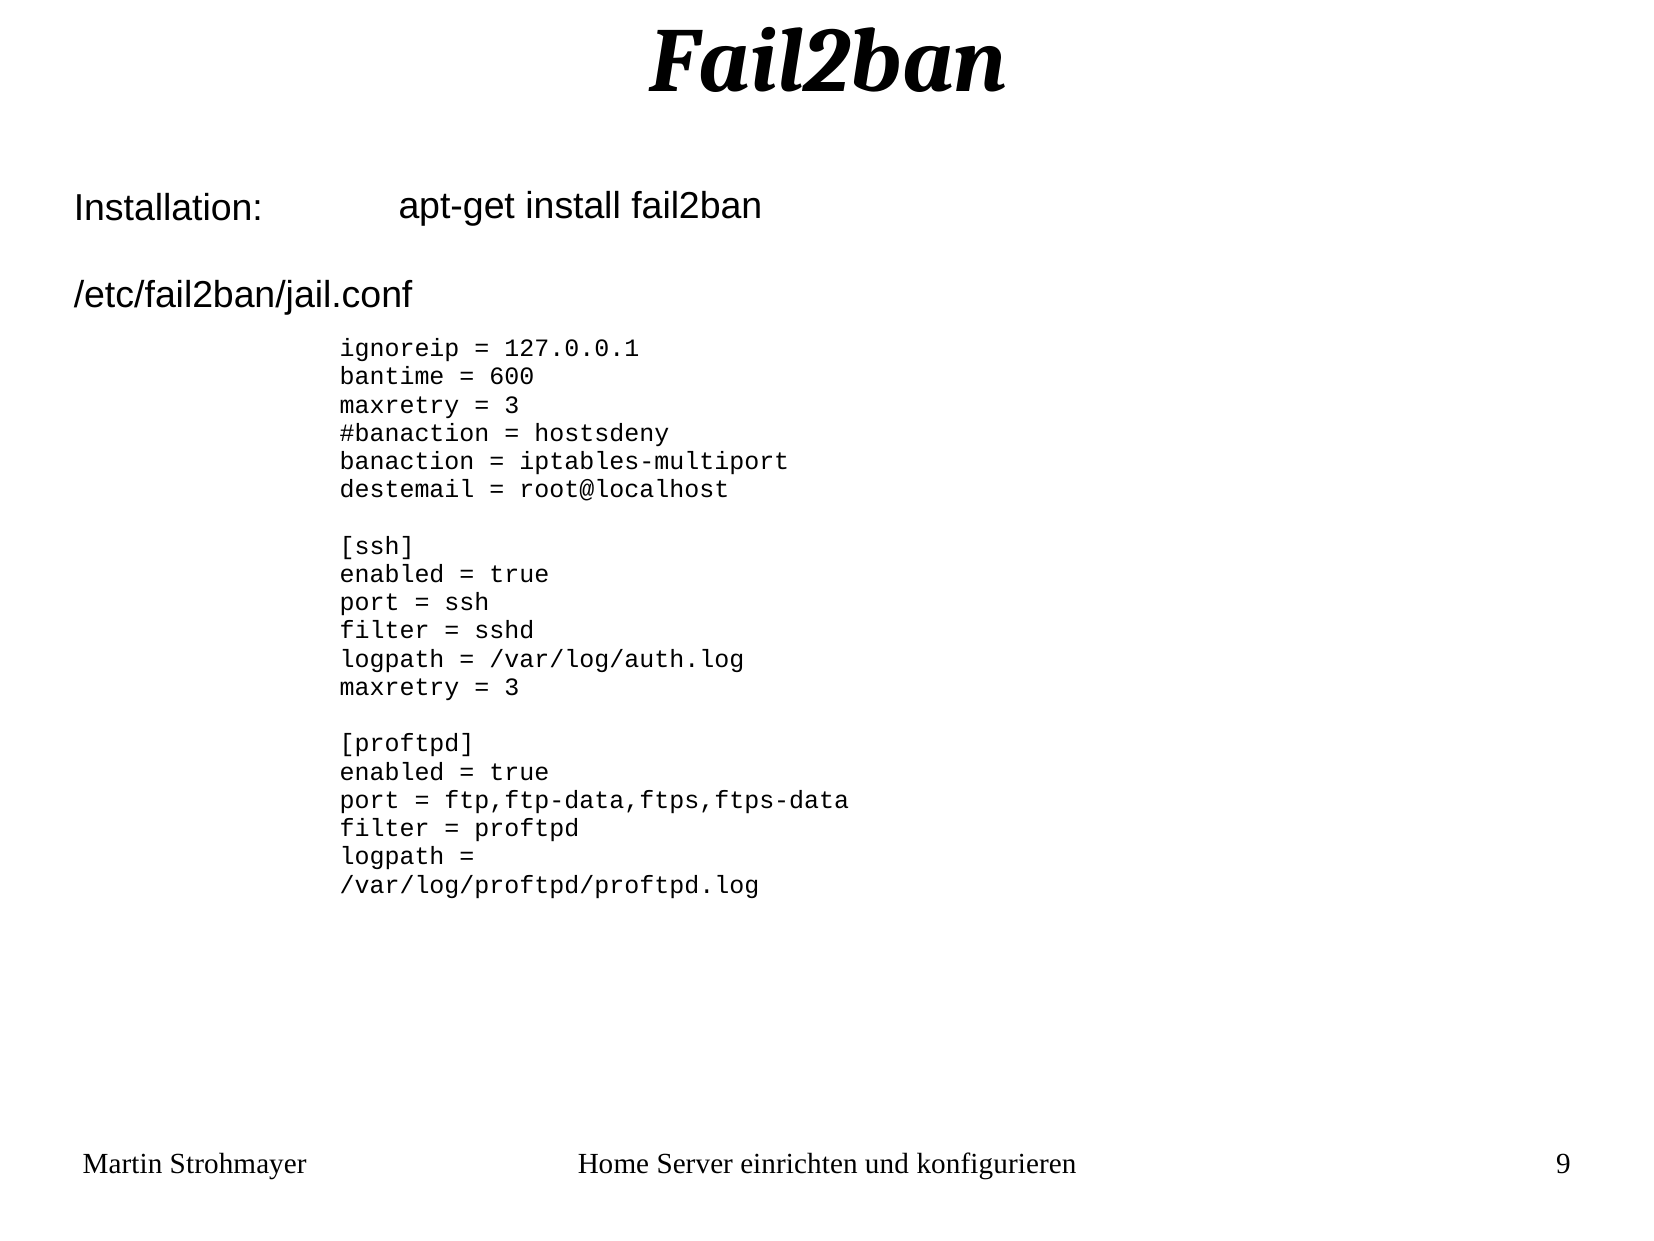

# Fail2ban
apt-get install fail2ban
Installation:
/etc/fail2ban/jail.conf
ignoreip = 127.0.0.1
bantime = 600
maxretry = 3
#banaction = hostsdeny
banaction = iptables-multiport
destemail = root@localhost
[ssh]
enabled = true
port = ssh
filter = sshd
logpath = /var/log/auth.log
maxretry = 3
[proftpd]
enabled = true
port = ftp,ftp-data,ftps,ftps-data
filter = proftpd
logpath = /var/log/proftpd/proftpd.log
Martin Strohmayer
Home Server einrichten und konfigurieren
9